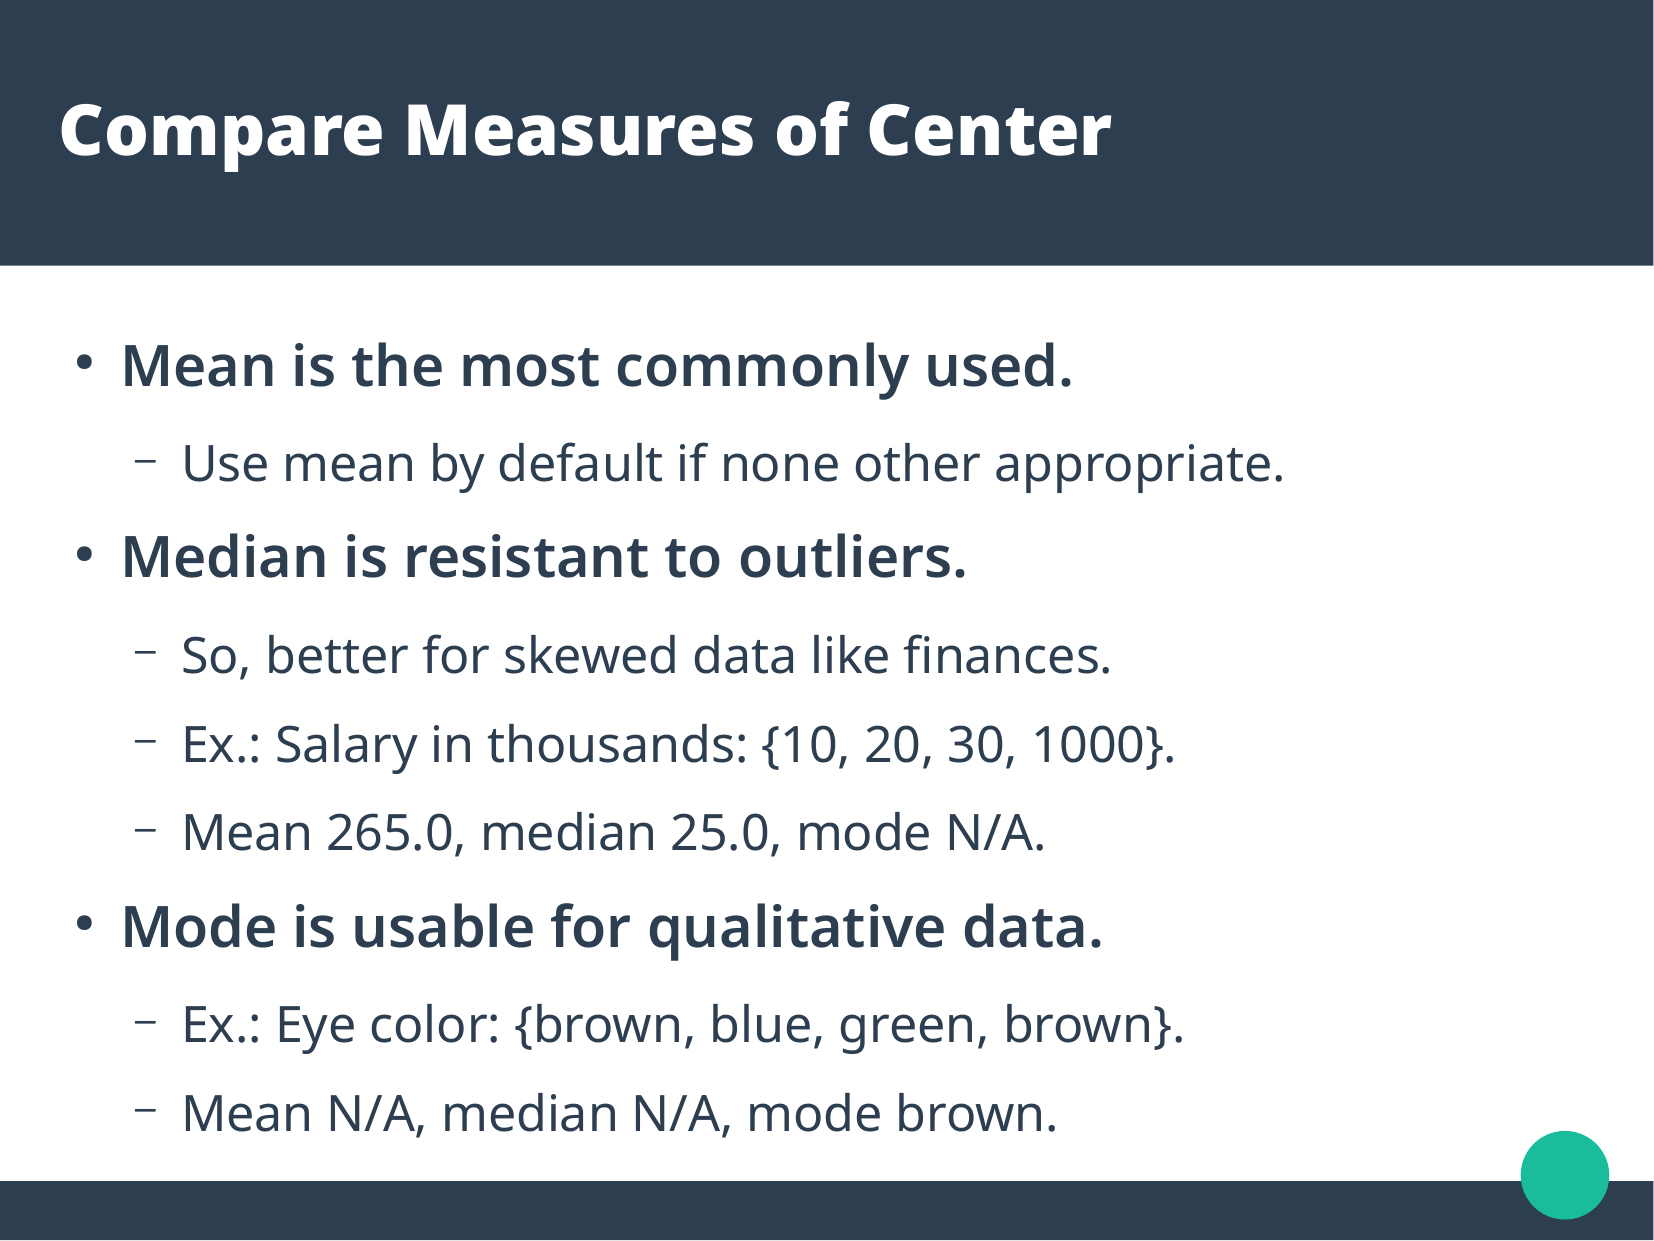

# Compare Measures of Center
Mean is the most commonly used.
Use mean by default if none other appropriate.
Median is resistant to outliers.
So, better for skewed data like finances.
Ex.: Salary in thousands: {10, 20, 30, 1000}.
Mean 265.0, median 25.0, mode N/A.
Mode is usable for qualitative data.
Ex.: Eye color: {brown, blue, green, brown}.
Mean N/A, median N/A, mode brown.